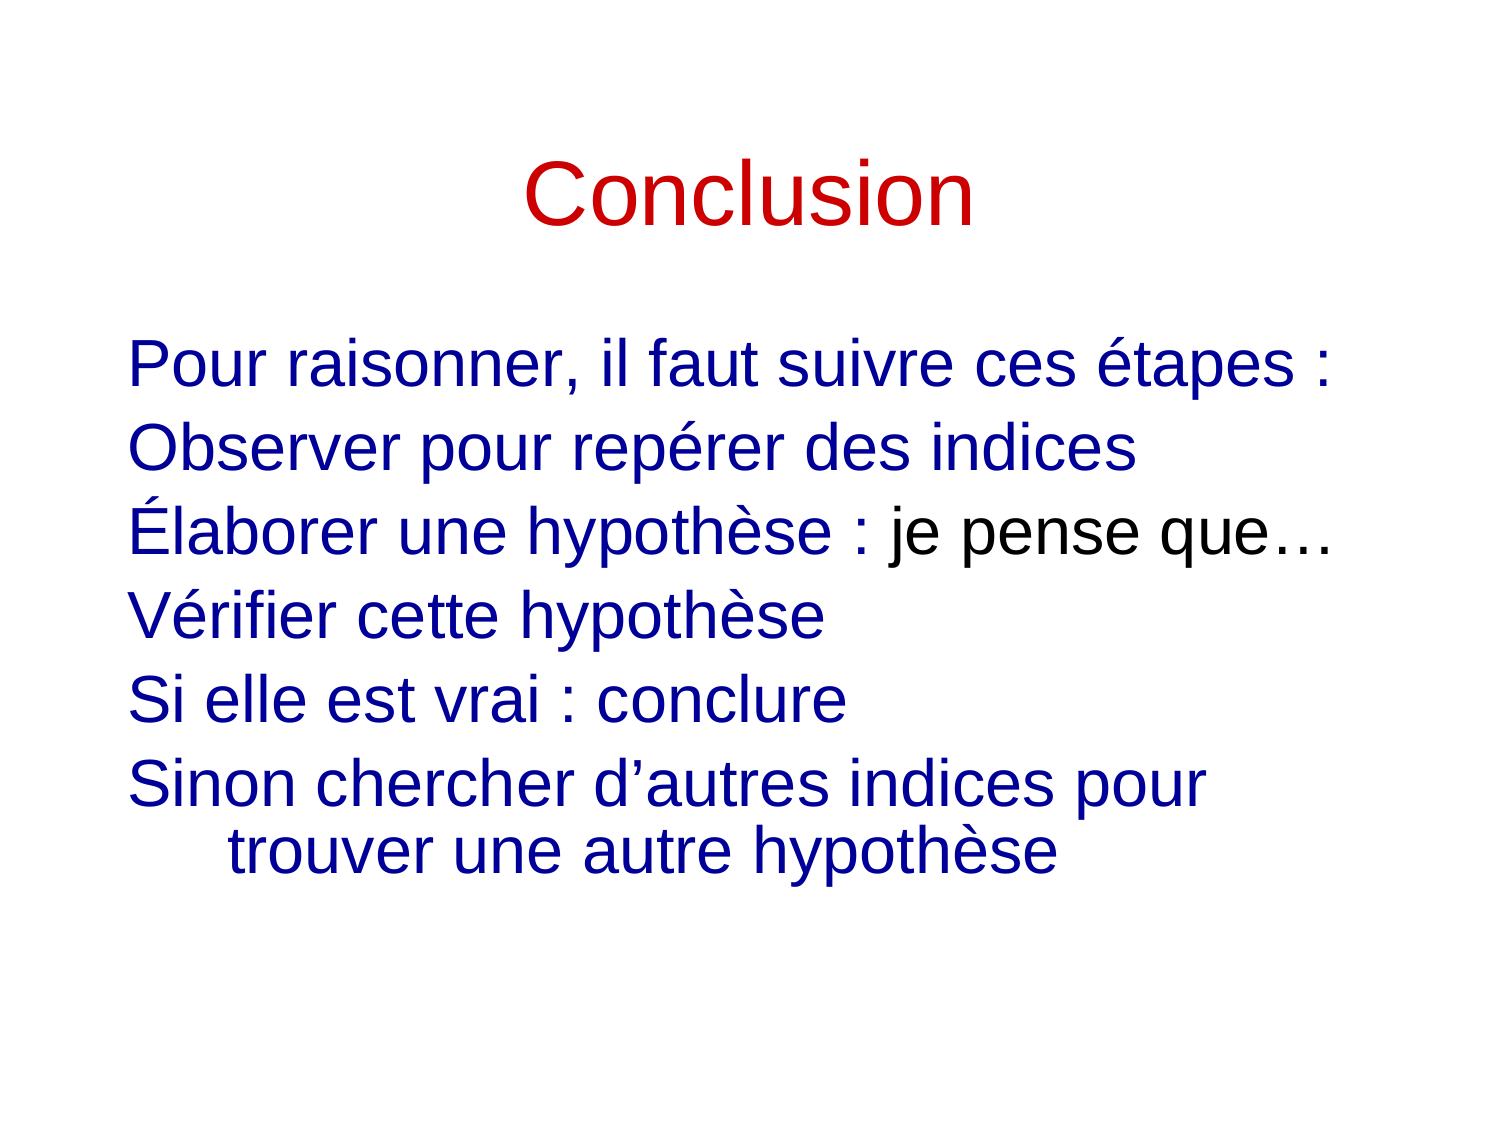

# Conclusion
Pour raisonner, il faut suivre ces étapes :
Observer pour repérer des indices
Élaborer une hypothèse : je pense que…
Vérifier cette hypothèse
Si elle est vrai : conclure
Sinon chercher d’autres indices pour trouver une autre hypothèse